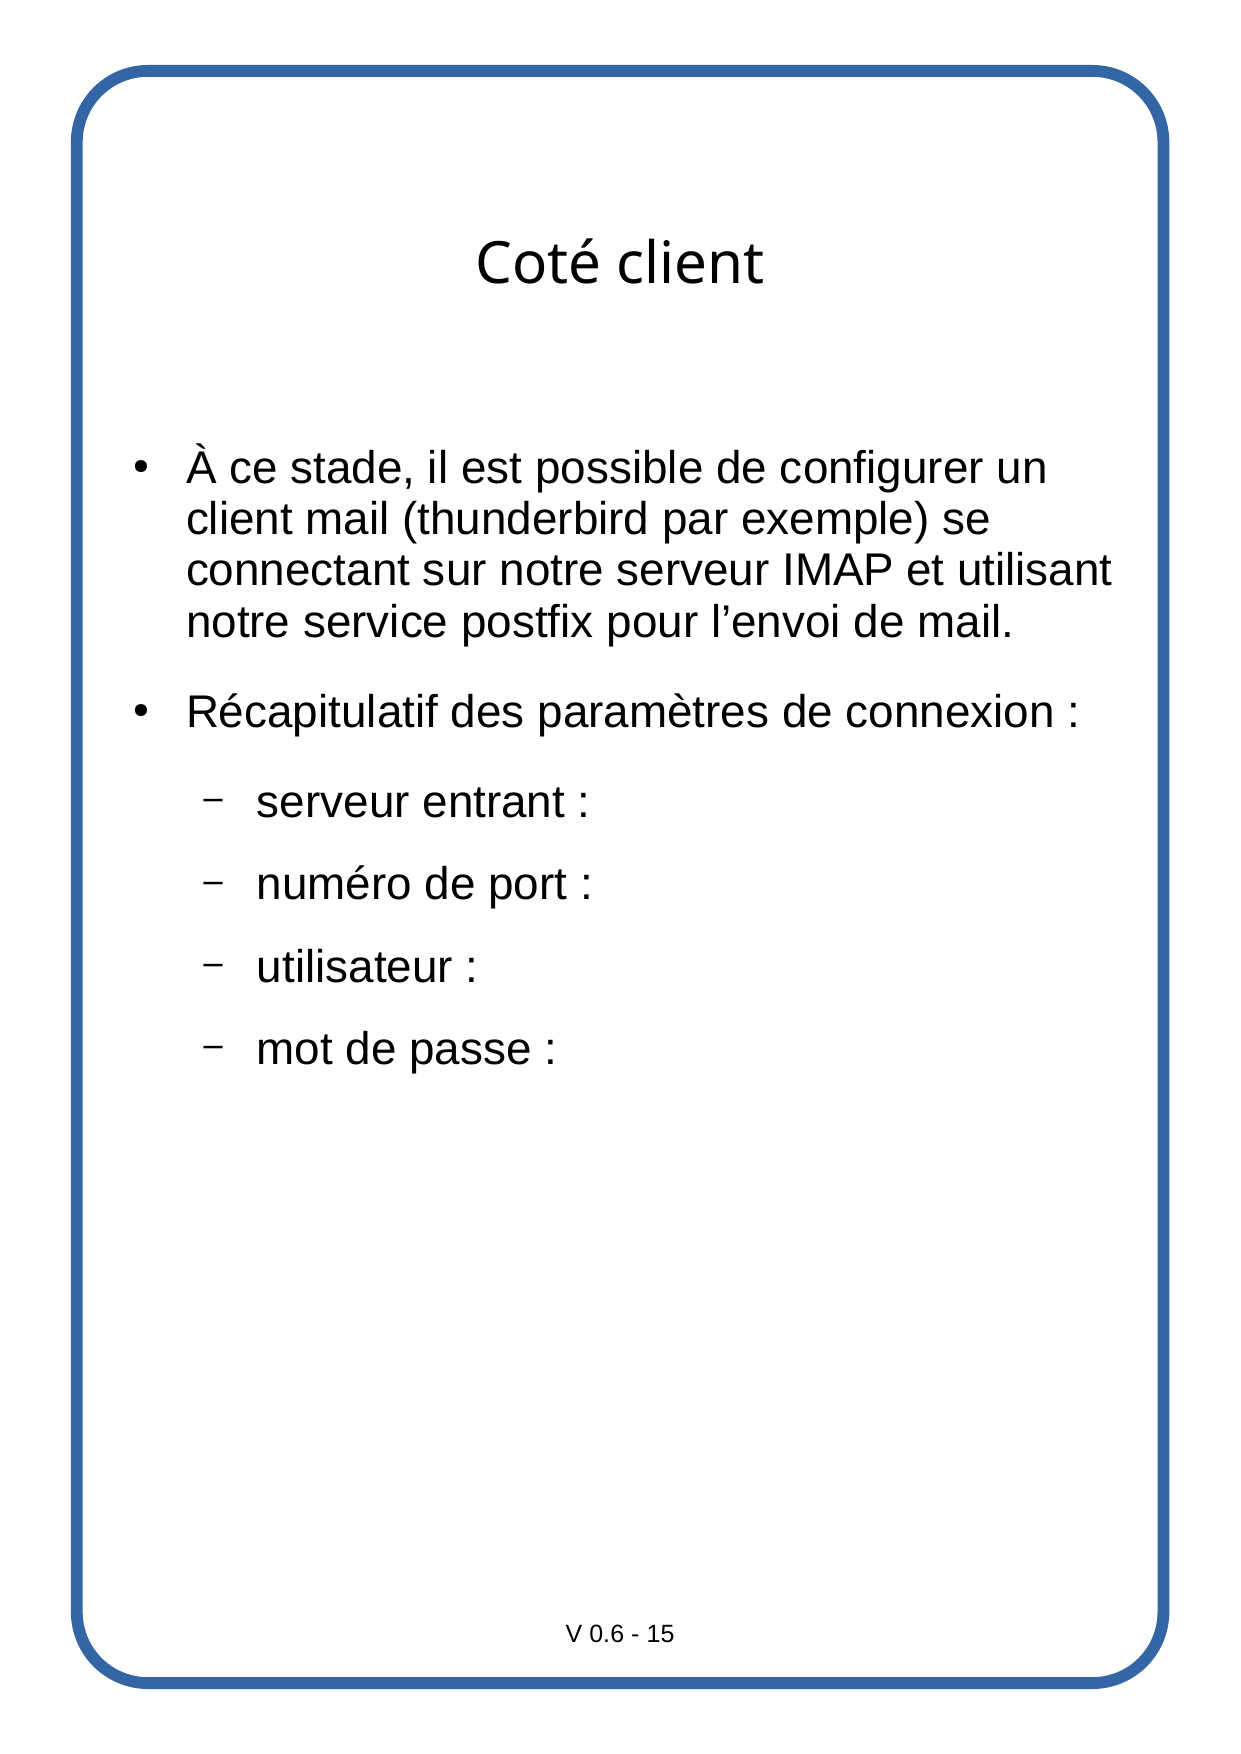

# Coté client
À ce stade, il est possible de configurer un client mail (thunderbird par exemple) se connectant sur notre serveur IMAP et utilisant notre service postfix pour l’envoi de mail.
Récapitulatif des paramètres de connexion :
serveur entrant :
numéro de port :
utilisateur :
mot de passe :